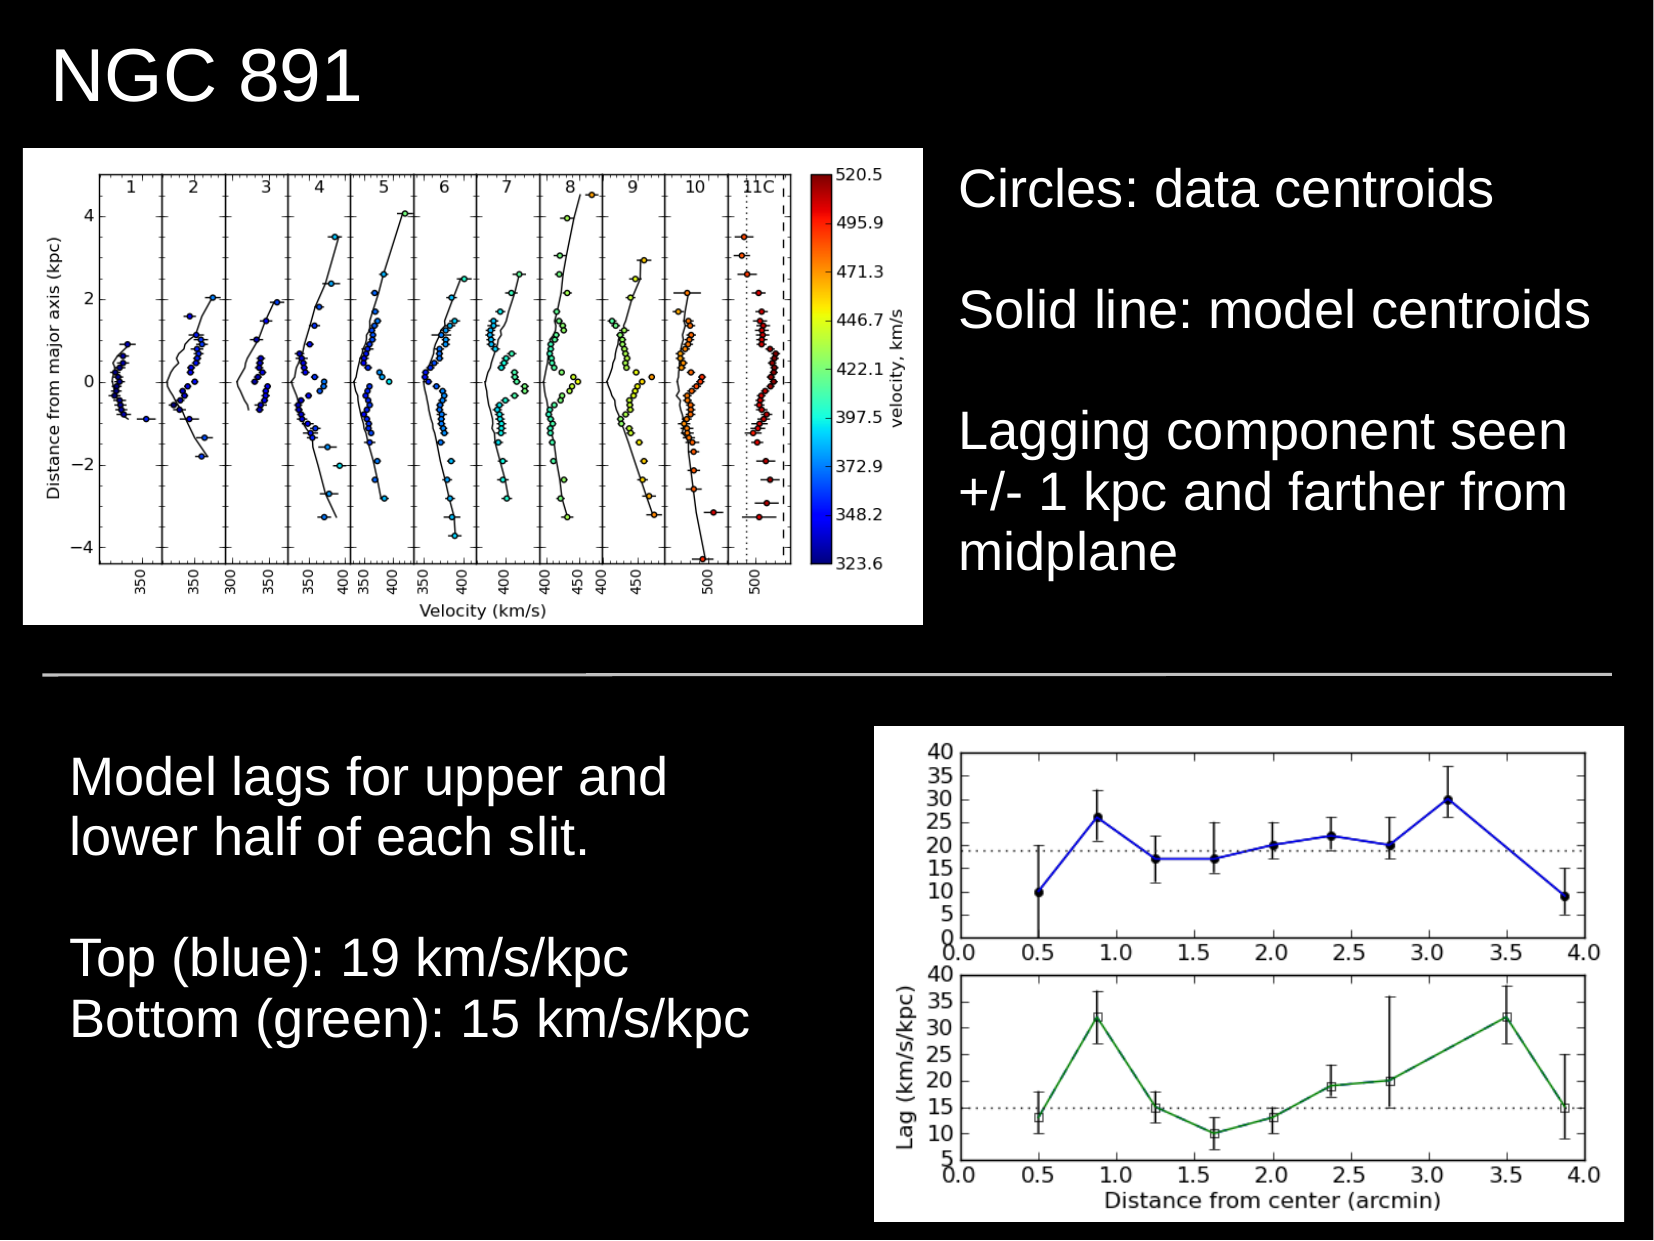

NGC 891
Circles: data centroids
Solid line: model centroids
Lagging component seen +/- 1 kpc and farther from midplane
Model lags for upper and lower half of each slit.
Top (blue): 19 km/s/kpc
Bottom (green): 15 km/s/kpc